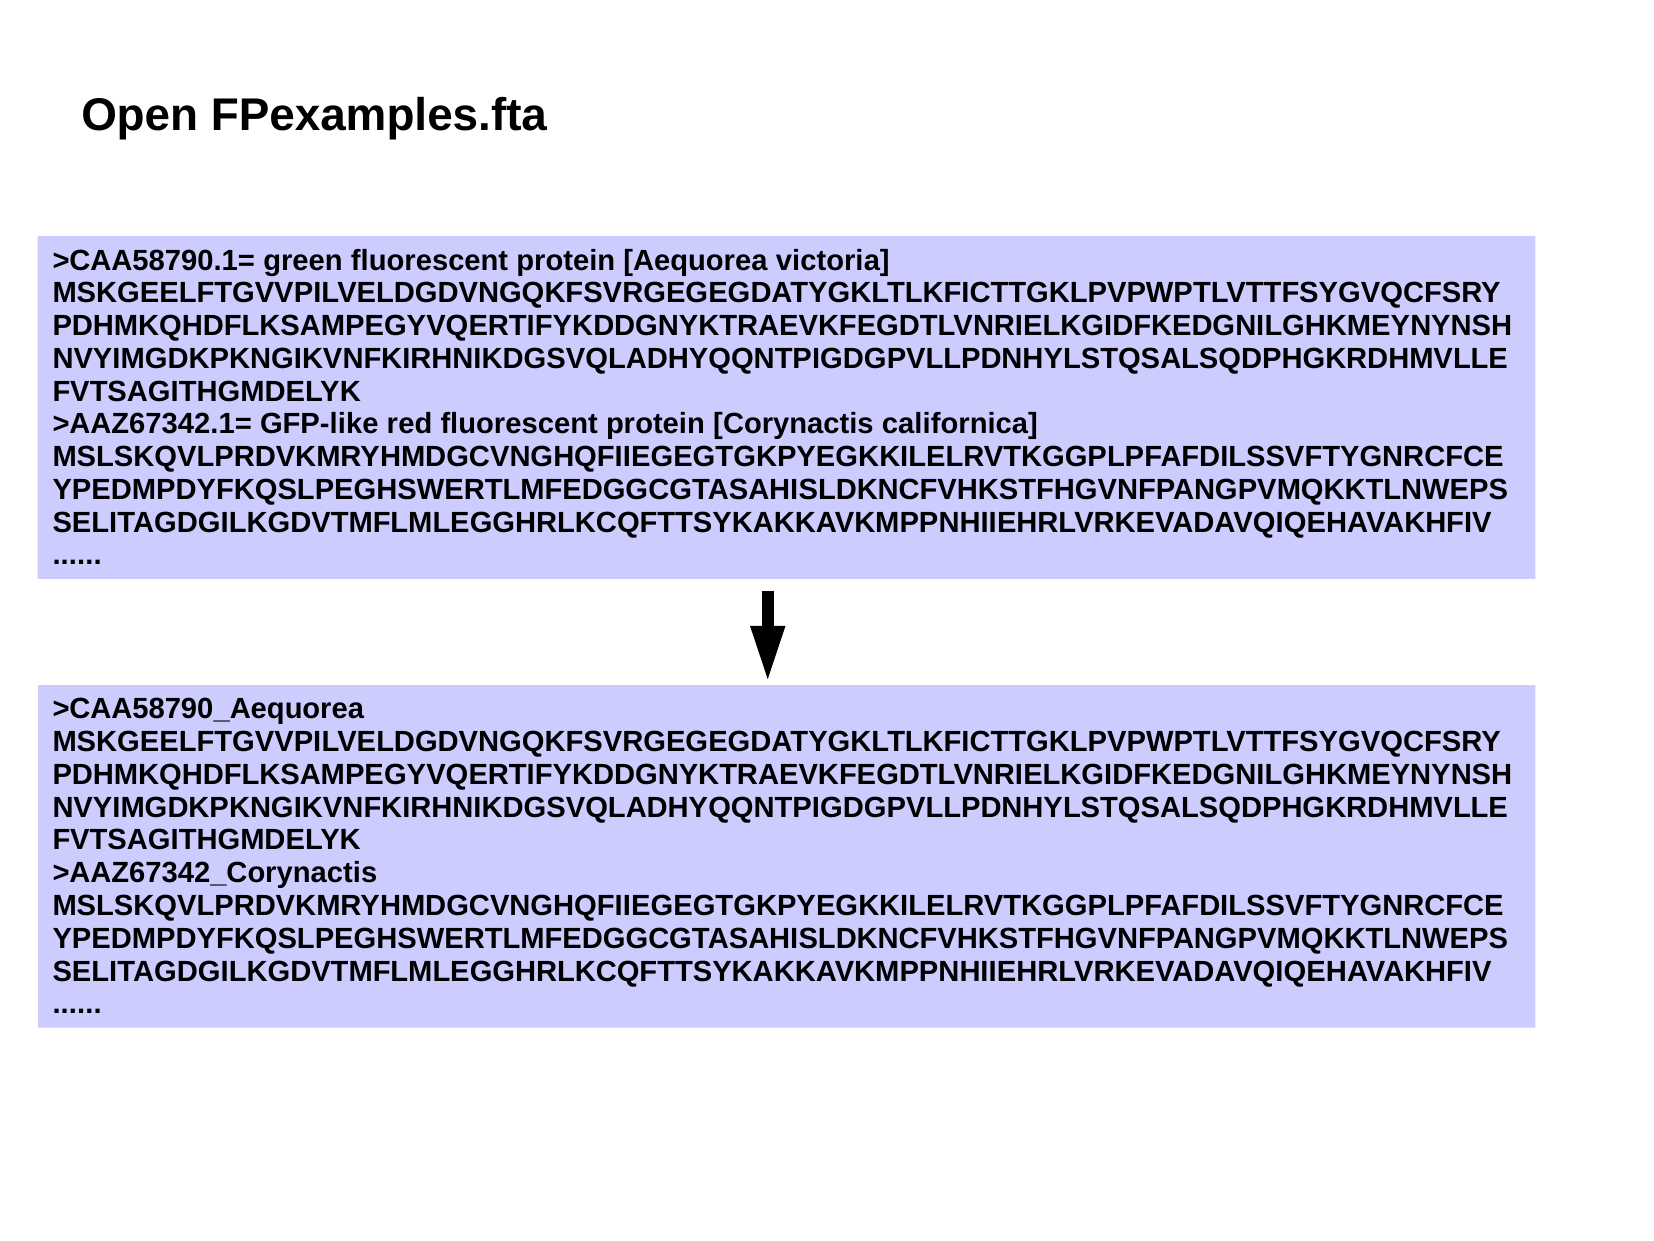

Open FPexamples.fta
>CAA58790.1= green fluorescent protein [Aequorea victoria]
MSKGEELFTGVVPILVELDGDVNGQKFSVRGEGEGDATYGKLTLKFICTTGKLPVPWPTLVTTFSYGVQCFSRYPDHMKQHDFLKSAMPEGYVQERTIFYKDDGNYKTRAEVKFEGDTLVNRIELKGIDFKEDGNILGHKMEYNYNSHNVYIMGDKPKNGIKVNFKIRHNIKDGSVQLADHYQQNTPIGDGPVLLPDNHYLSTQSALSQDPHGKRDHMVLLEFVTSAGITHGMDELYK
>AAZ67342.1= GFP-like red fluorescent protein [Corynactis californica]
MSLSKQVLPRDVKMRYHMDGCVNGHQFIIEGEGTGKPYEGKKILELRVTKGGPLPFAFDILSSVFTYGNRCFCEYPEDMPDYFKQSLPEGHSWERTLMFEDGGCGTASAHISLDKNCFVHKSTFHGVNFPANGPVMQKKTLNWEPSSELITAGDGILKGDVTMFLMLEGGHRLKCQFTTSYKAKKAVKMPPNHIIEHRLVRKEVADAVQIQEHAVAKHFIV
......
>CAA58790_Aequorea
MSKGEELFTGVVPILVELDGDVNGQKFSVRGEGEGDATYGKLTLKFICTTGKLPVPWPTLVTTFSYGVQCFSRYPDHMKQHDFLKSAMPEGYVQERTIFYKDDGNYKTRAEVKFEGDTLVNRIELKGIDFKEDGNILGHKMEYNYNSHNVYIMGDKPKNGIKVNFKIRHNIKDGSVQLADHYQQNTPIGDGPVLLPDNHYLSTQSALSQDPHGKRDHMVLLEFVTSAGITHGMDELYK
>AAZ67342_Corynactis
MSLSKQVLPRDVKMRYHMDGCVNGHQFIIEGEGTGKPYEGKKILELRVTKGGPLPFAFDILSSVFTYGNRCFCEYPEDMPDYFKQSLPEGHSWERTLMFEDGGCGTASAHISLDKNCFVHKSTFHGVNFPANGPVMQKKTLNWEPSSELITAGDGILKGDVTMFLMLEGGHRLKCQFTTSYKAKKAVKMPPNHIIEHRLVRKEVADAVQIQEHAVAKHFIV
......